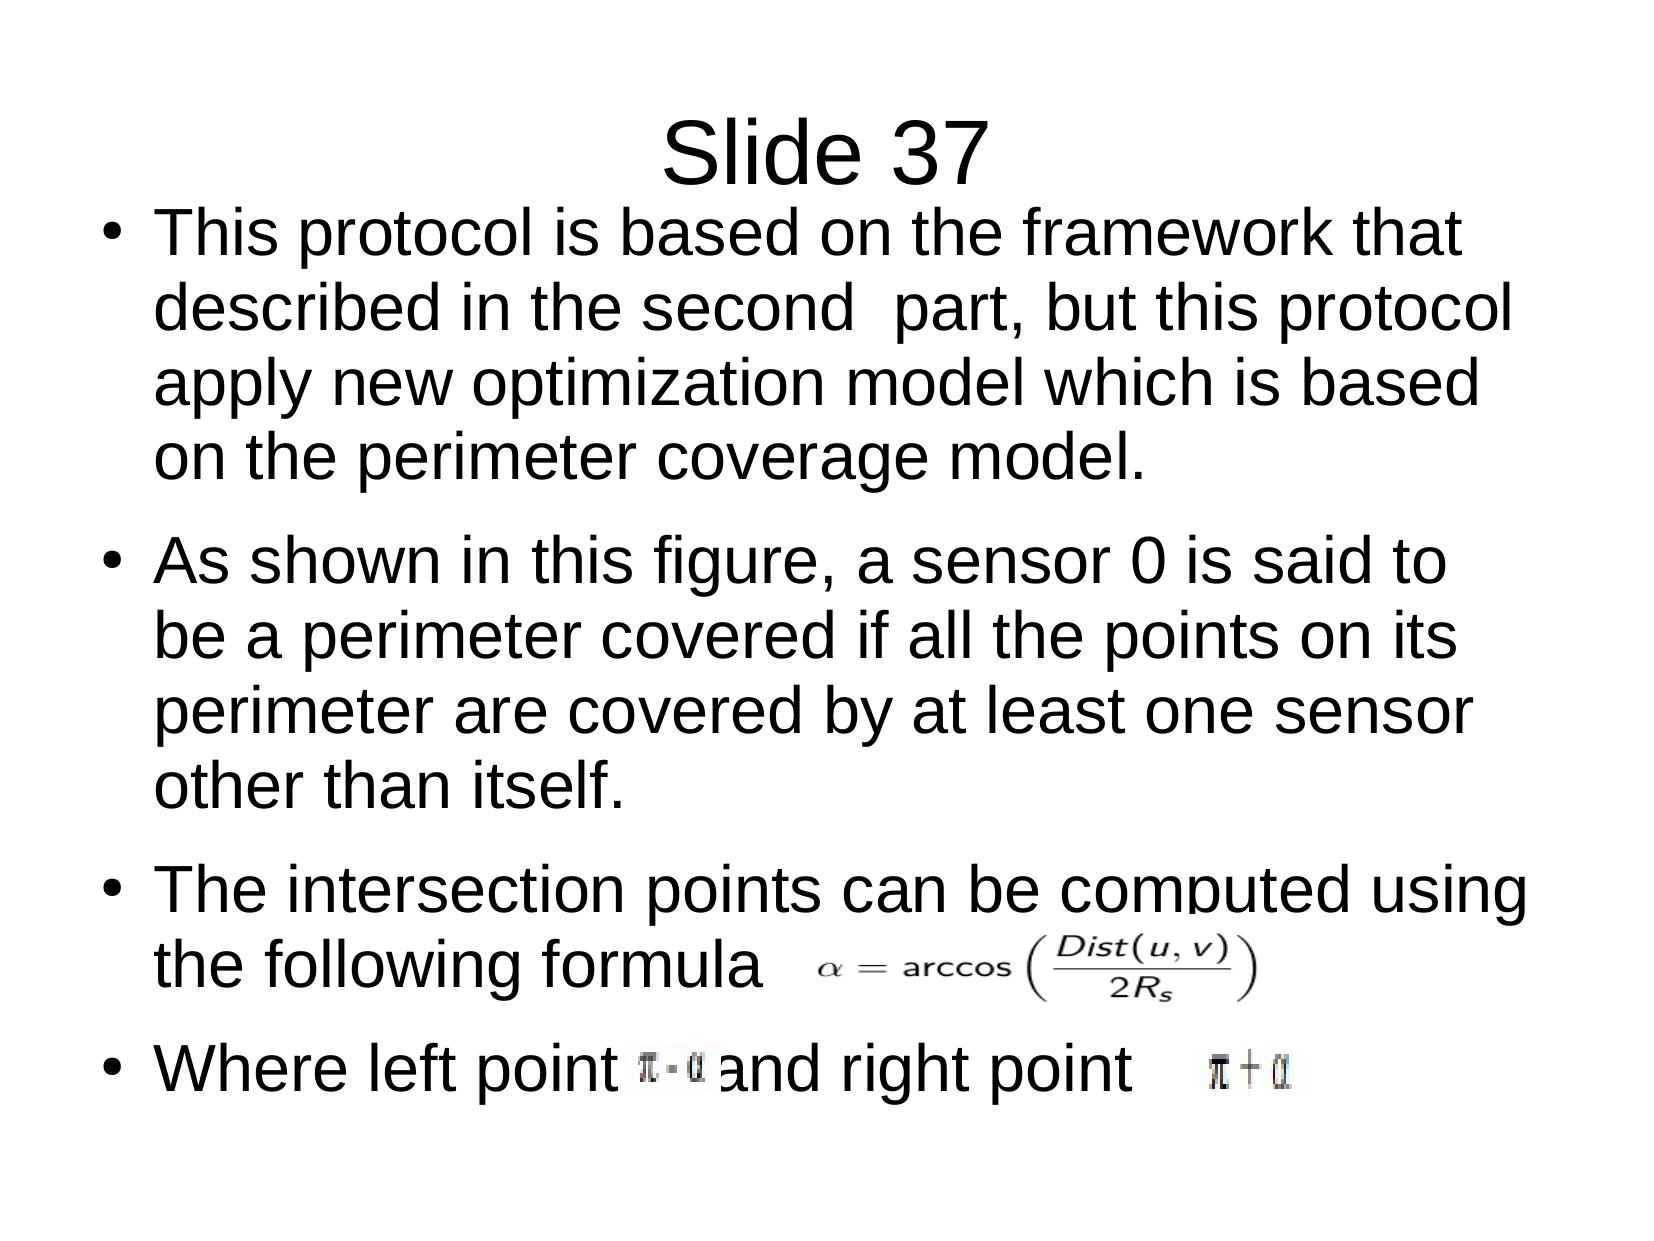

# Slide 37
This protocol is based on the framework that described in the second part, but this protocol apply new optimization model which is based on the perimeter coverage model.
As shown in this figure, a sensor 0 is said to be a perimeter covered if all the points on its perimeter are covered by at least one sensor other than itself.
The intersection points can be computed using the following formula
Where left point and right point